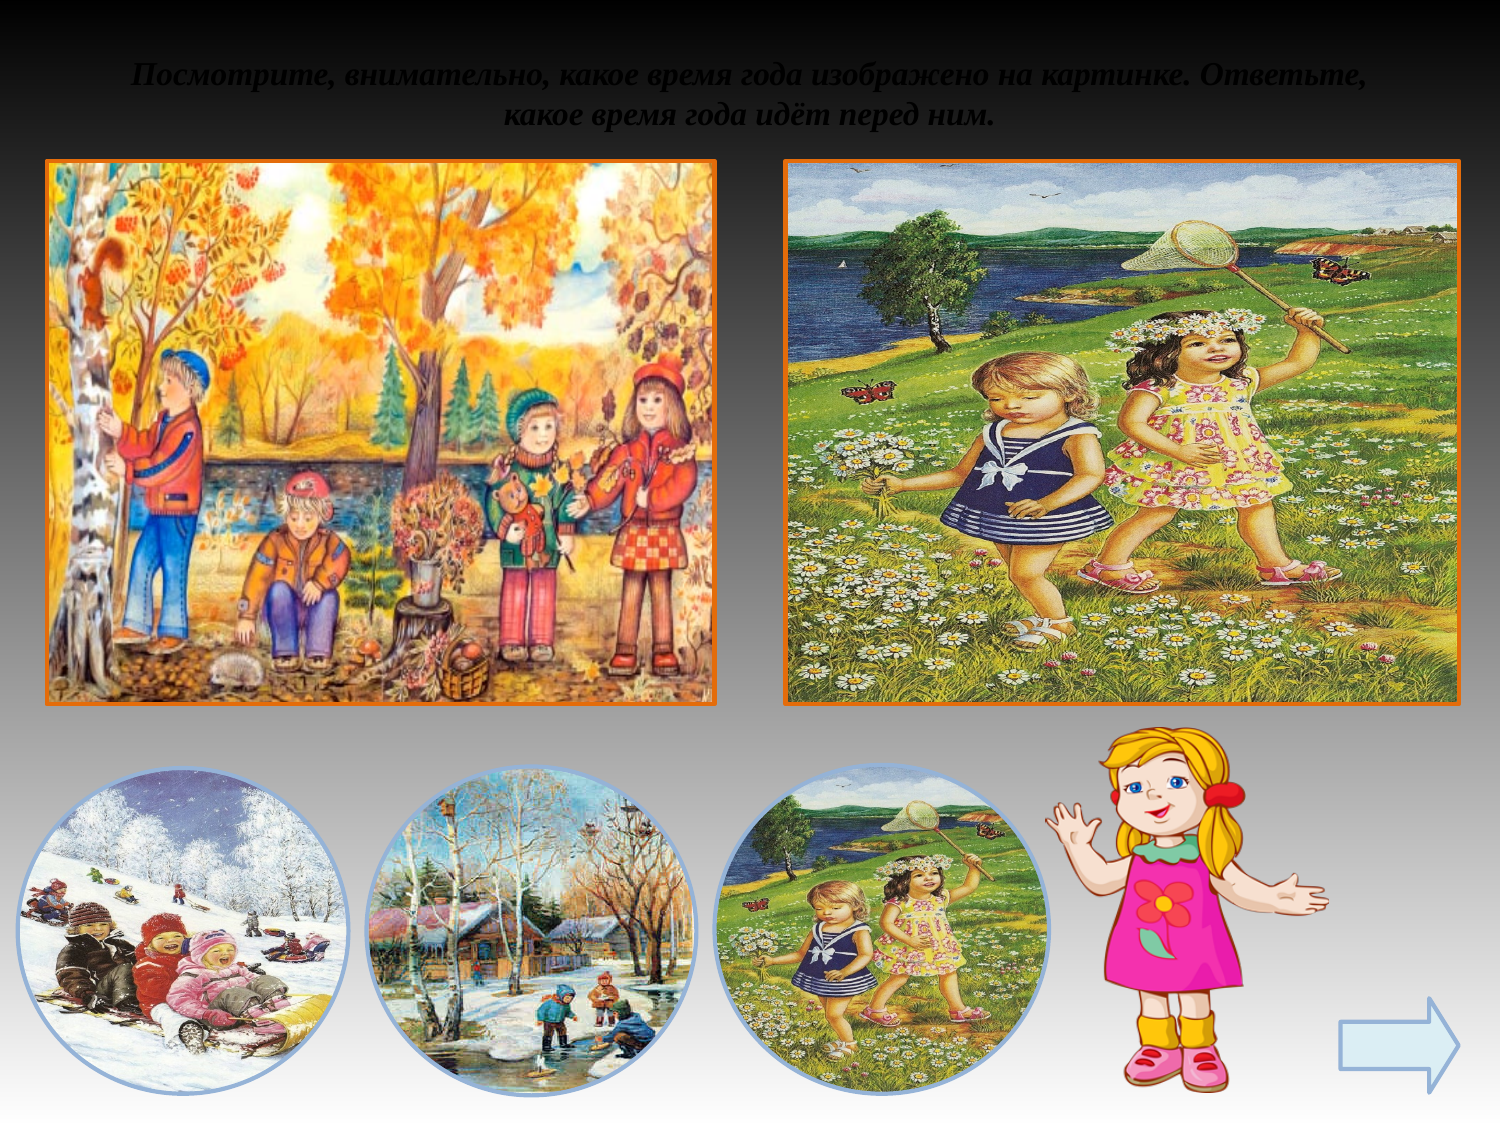

# Посмотрите, внимательно, какое время года изображено на картинке. Ответьте, какое время года идёт перед ним.